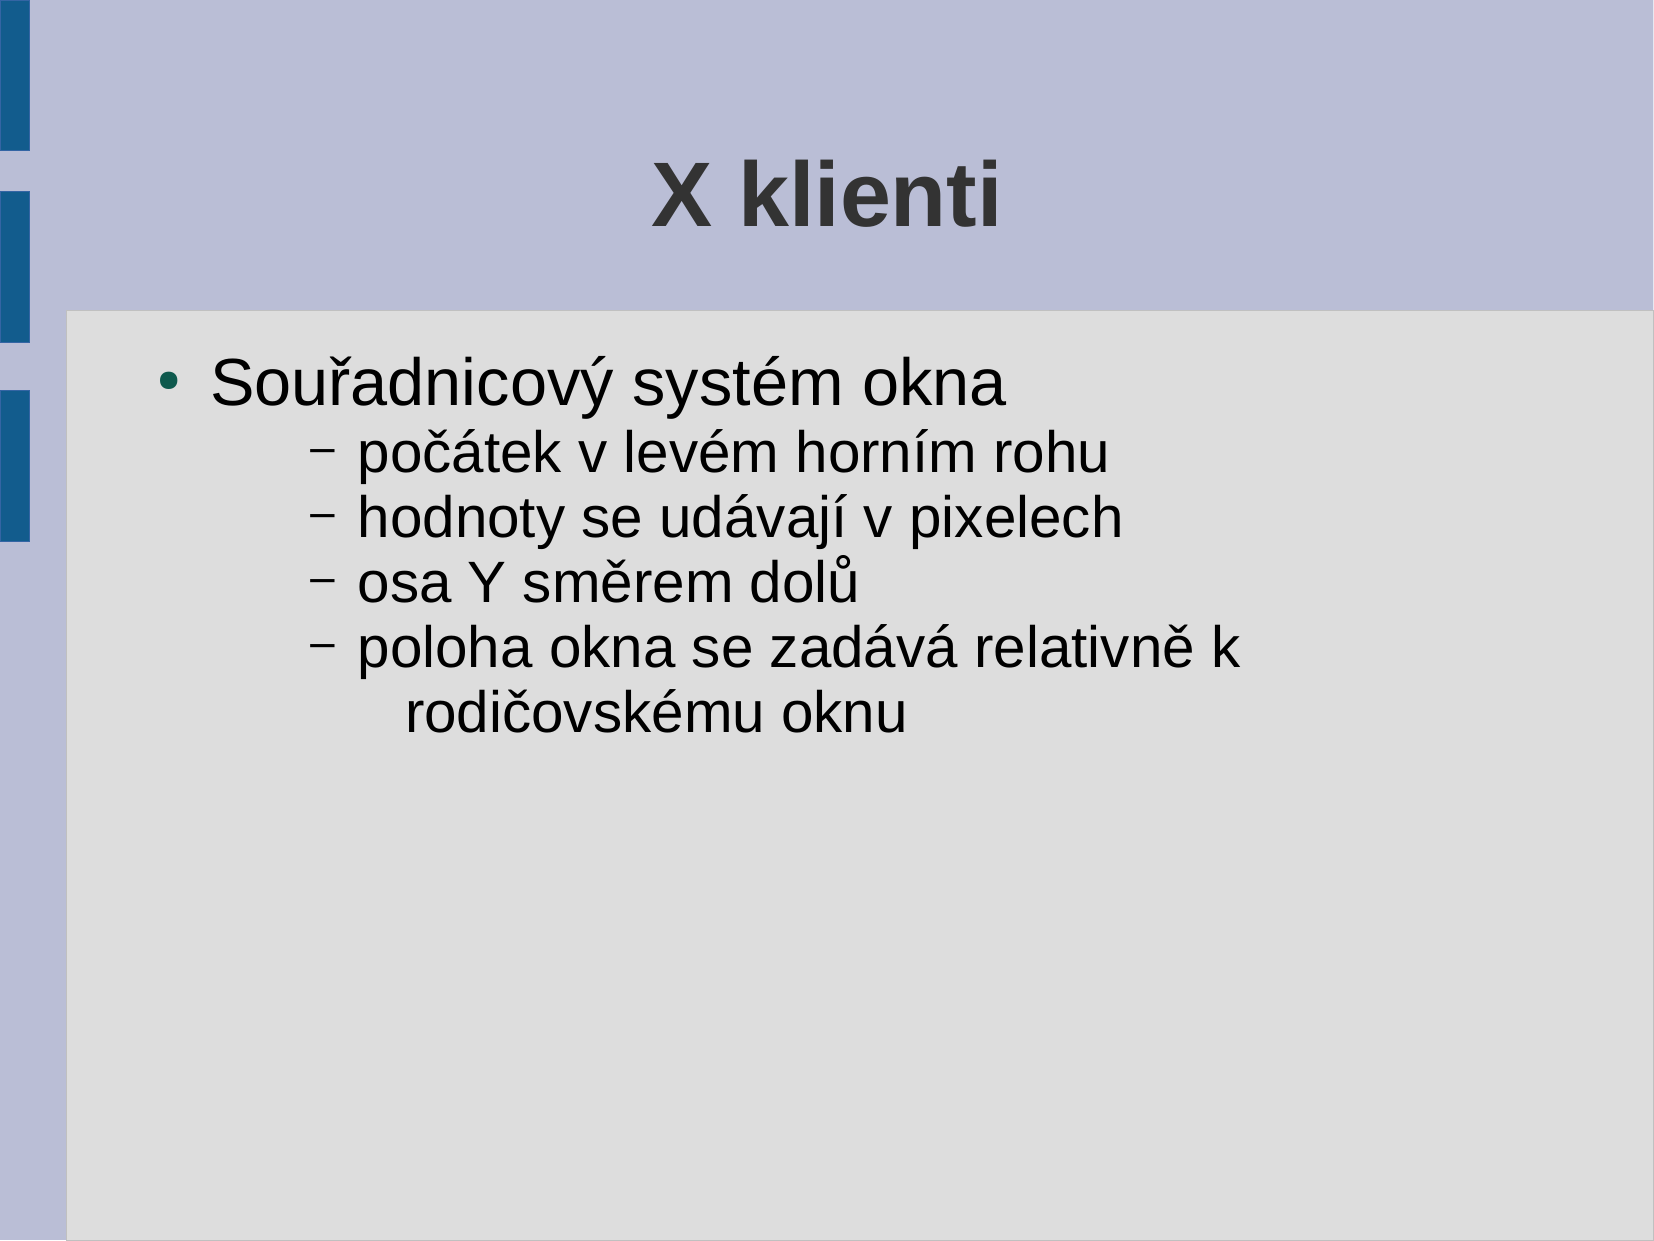

# X klienti
Souřadnicový systém okna
počátek v levém horním rohu
hodnoty se udávají v pixelech
osa Y směrem dolů
poloha okna se zadává relativně k rodičovskému oknu